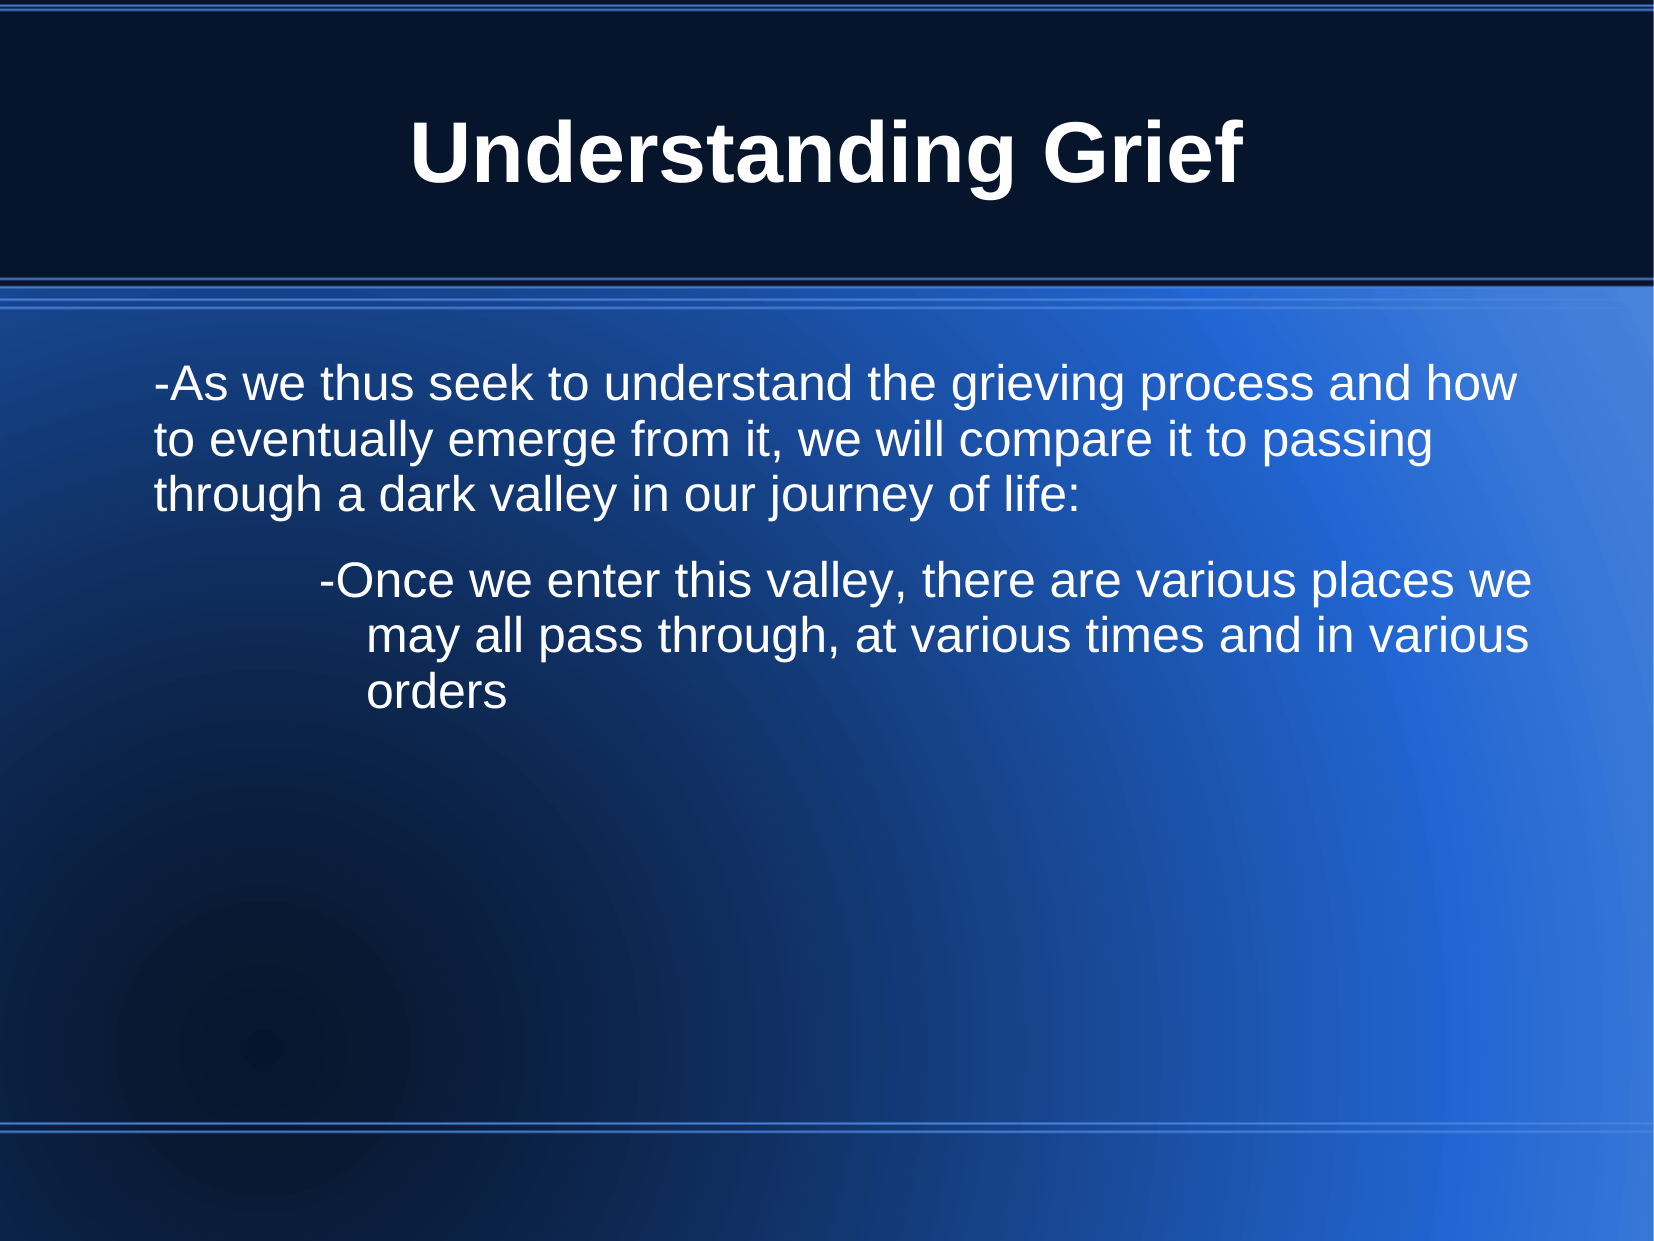

# Understanding Grief
-As we thus seek to understand the grieving process and how to eventually emerge from it, we will compare it to passing through a dark valley in our journey of life:
-Once we enter this valley, there are various places we may all pass through, at various times and in various orders